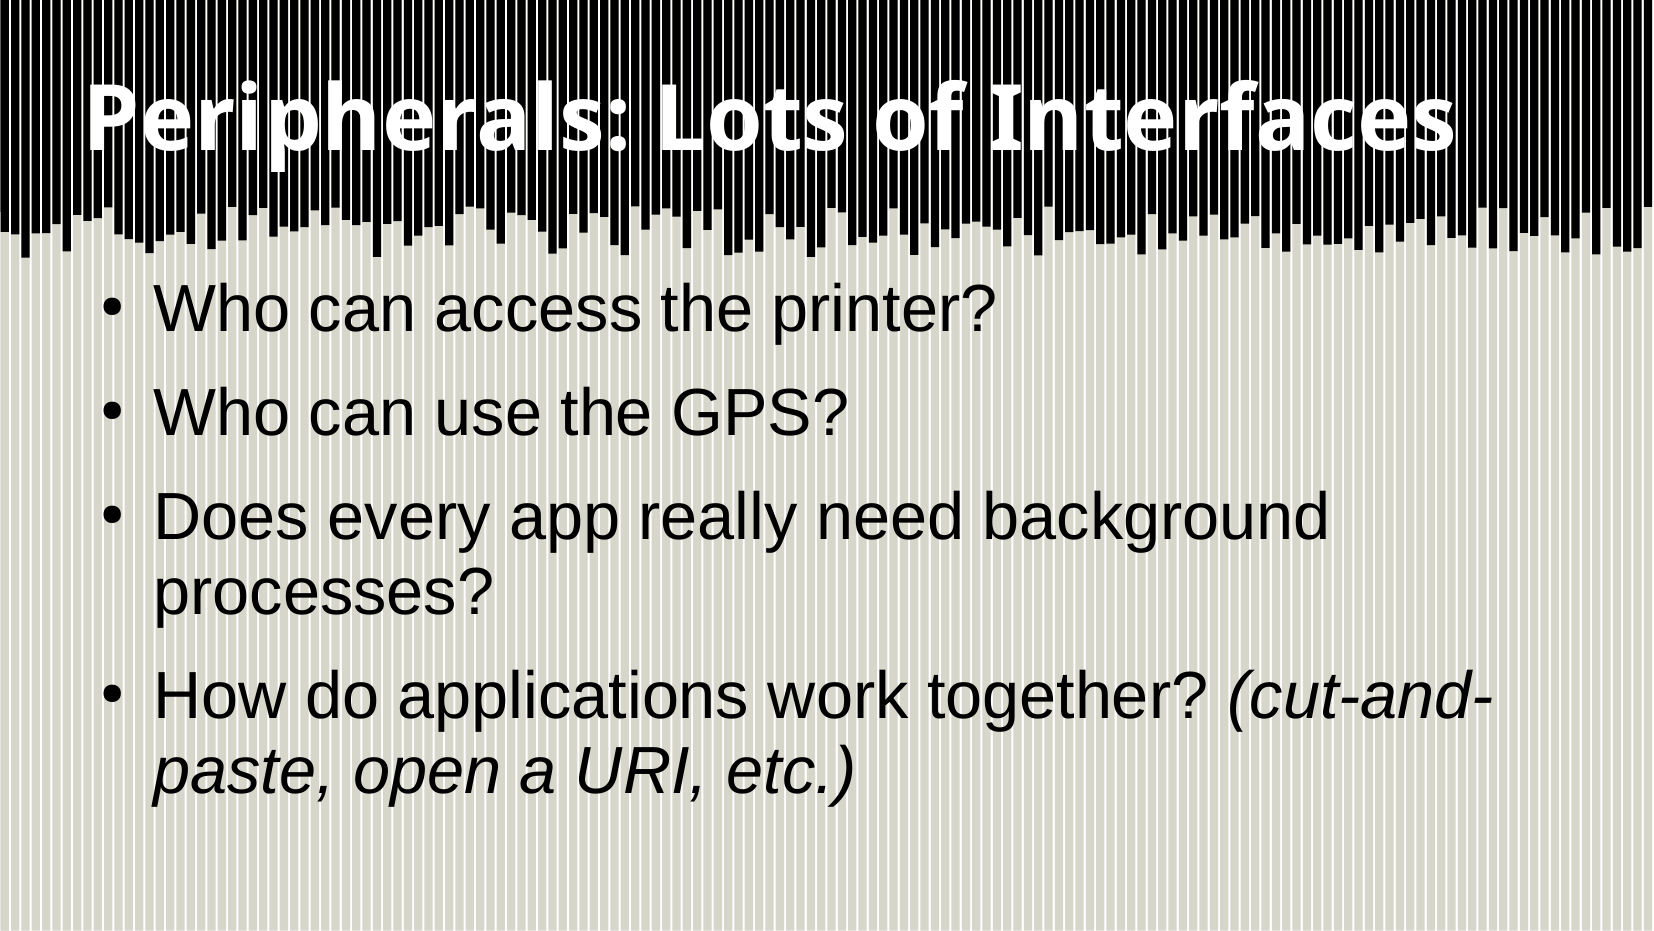

# Peripherals: Lots of Interfaces
Who can access the printer?
Who can use the GPS?
Does every app really need background processes?
How do applications work together? (cut-and-paste, open a URI, etc.)